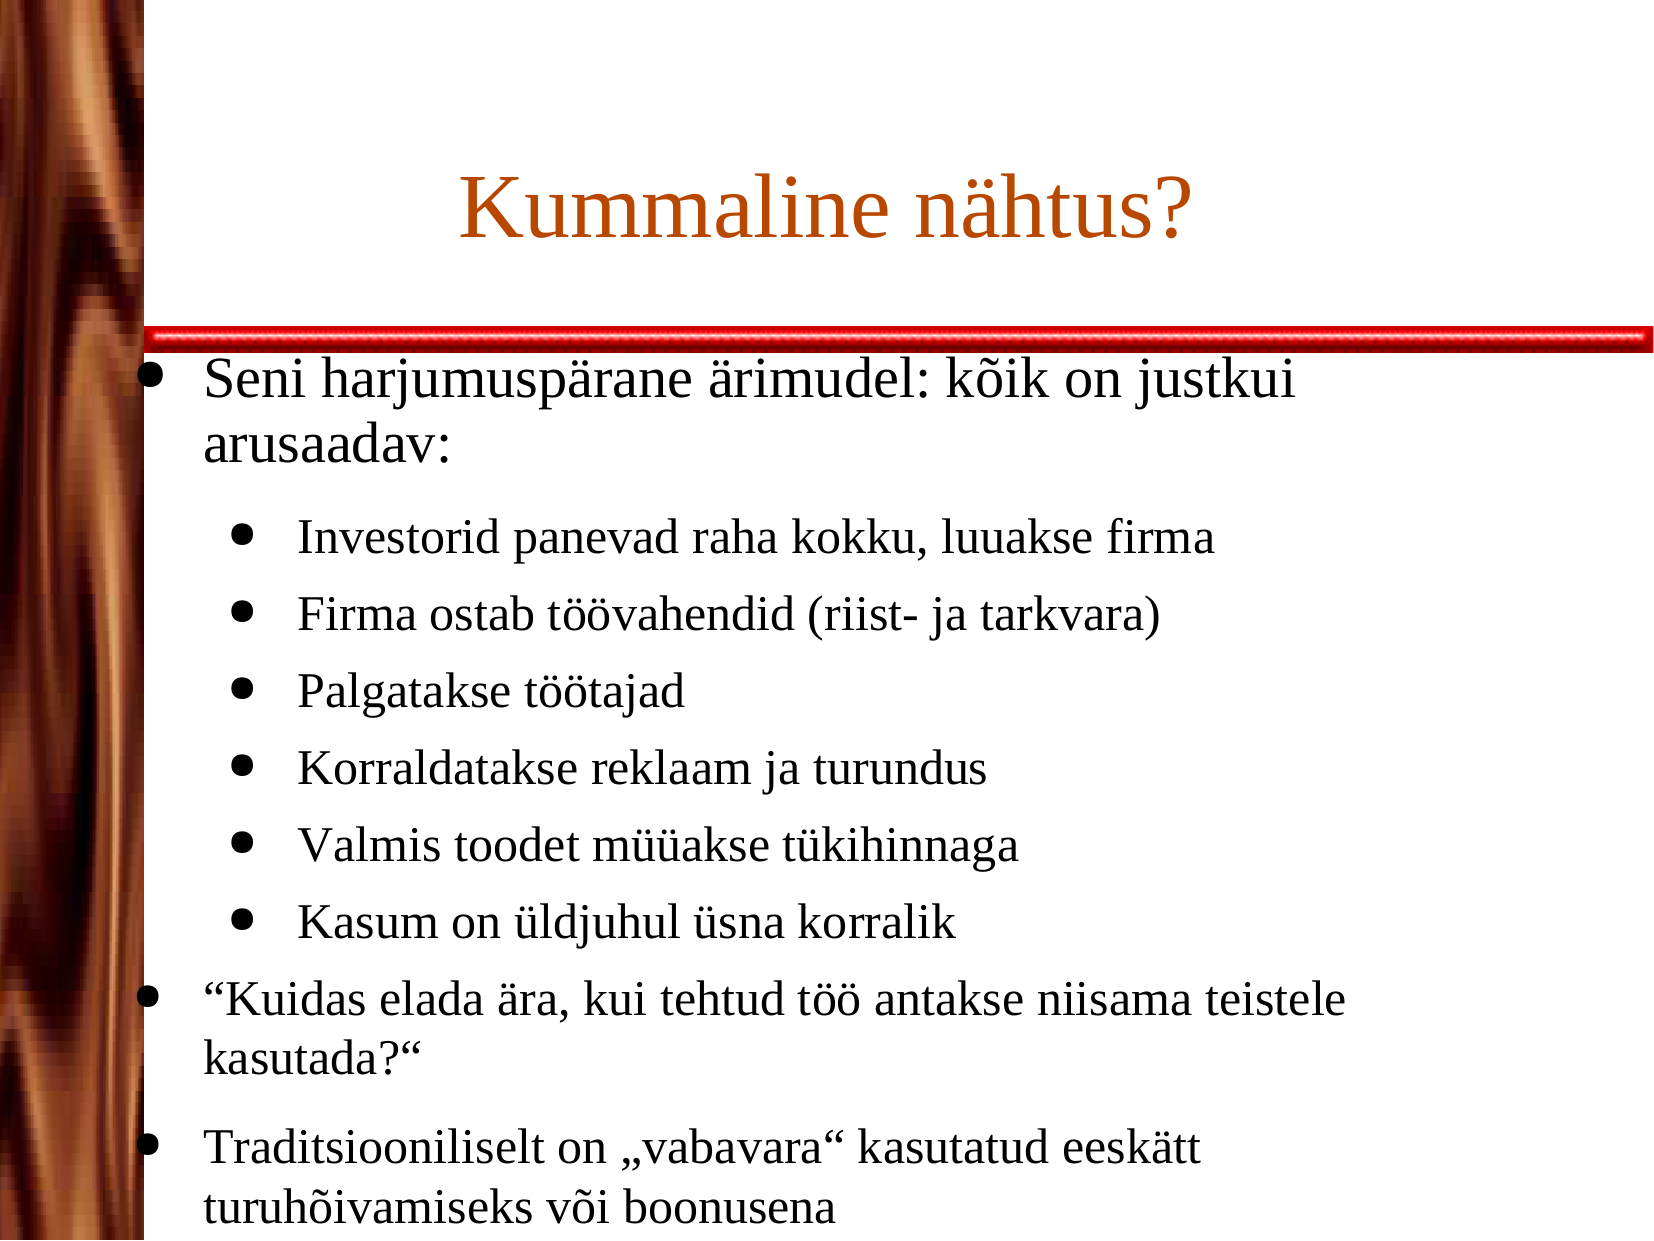

# Kummaline nähtus?
Seni harjumuspärane ärimudel: kõik on justkui arusaadav:
Investorid panevad raha kokku, luuakse firma
Firma ostab töövahendid (riist- ja tarkvara)
Palgatakse töötajad
Korraldatakse reklaam ja turundus
Valmis toodet müüakse tükihinnaga
Kasum on üldjuhul üsna korralik
“Kuidas elada ära, kui tehtud töö antakse niisama teistele kasutada?“
Traditsiooniliselt on „vabavara“ kasutatud eeskätt turuhõivamiseks või boonusena